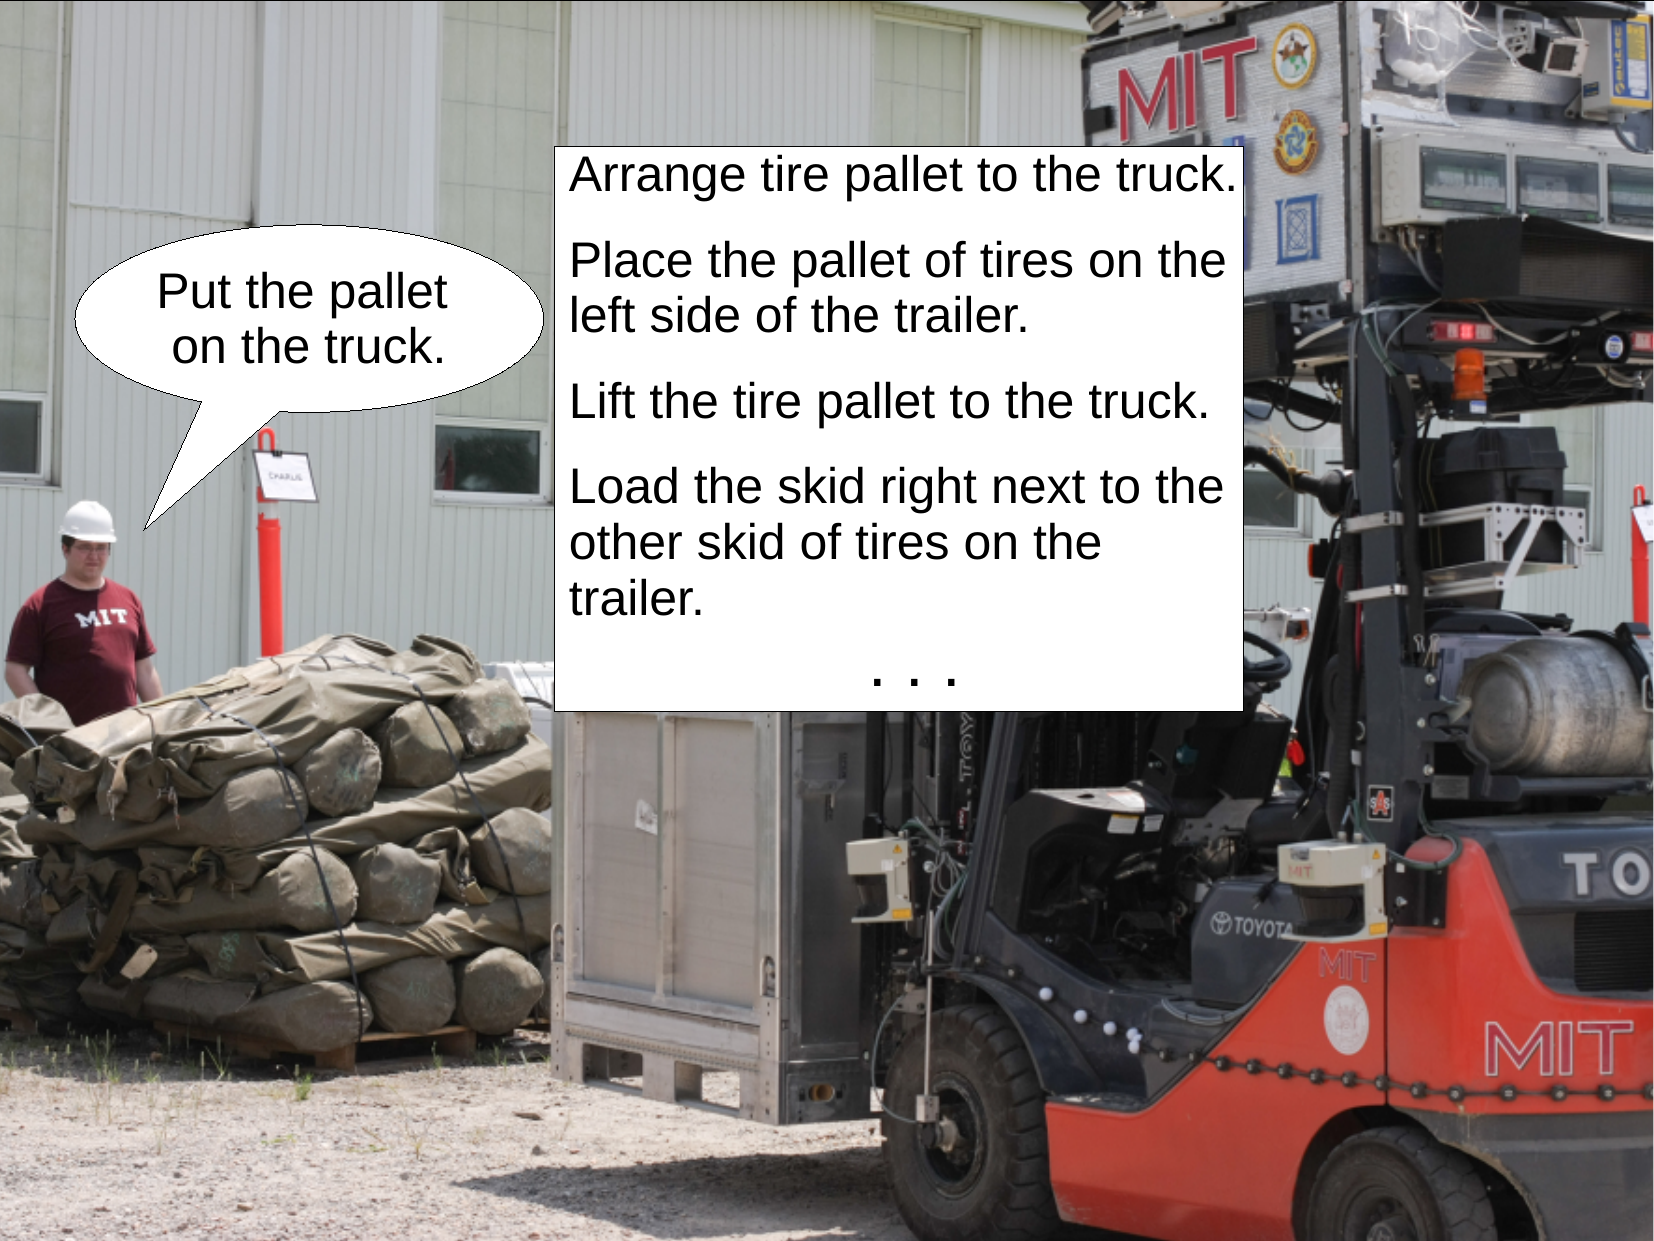

Arrange tire pallet to the truck.
 Place the pallet of tires on the
 left side of the trailer.
 Lift the tire pallet to the truck.
 Load the skid right next to the other skid of tires on the
 trailer.
 . . .
Put the pallet
on the truck.